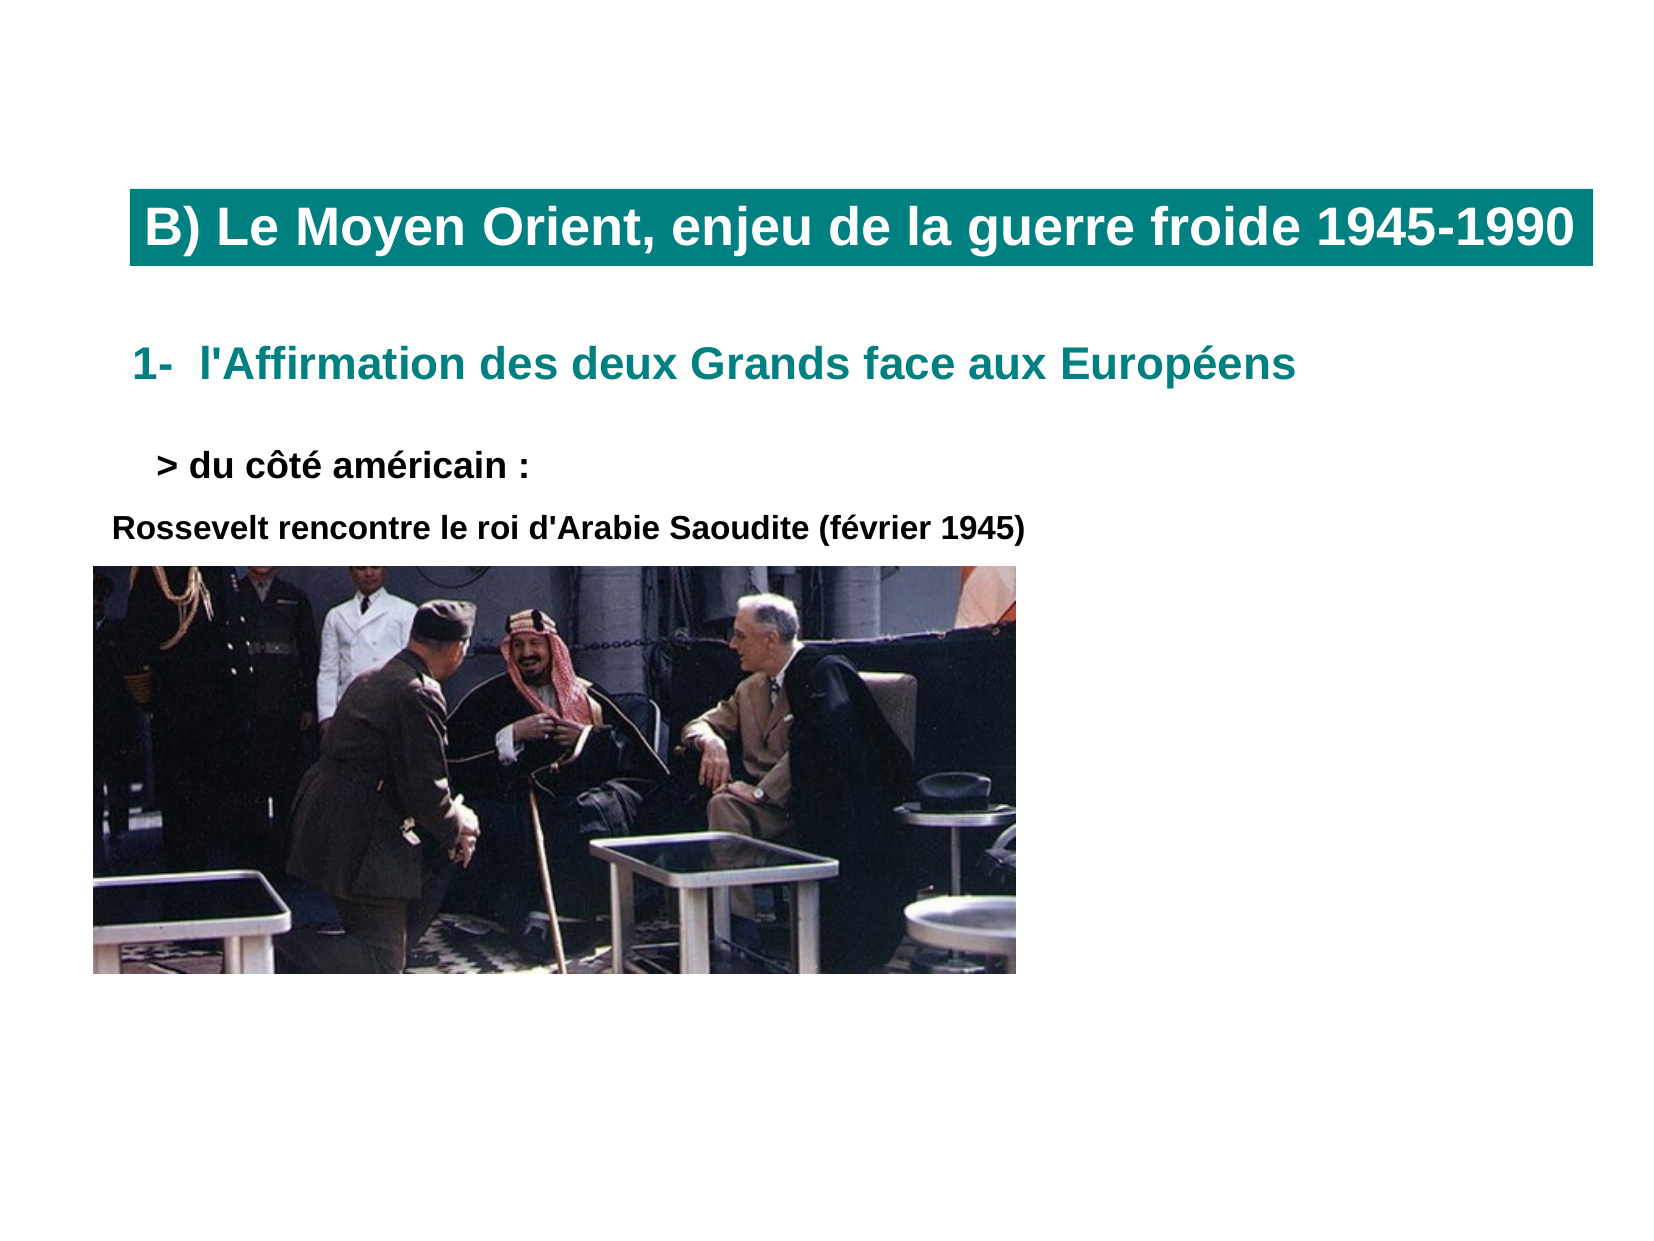

B) Le Moyen Orient, enjeu de la guerre froide 1945-1990
1- l'Affirmation des deux Grands face aux Européens
> du côté américain :
Rossevelt rencontre le roi d'Arabie Saoudite (février 1945)